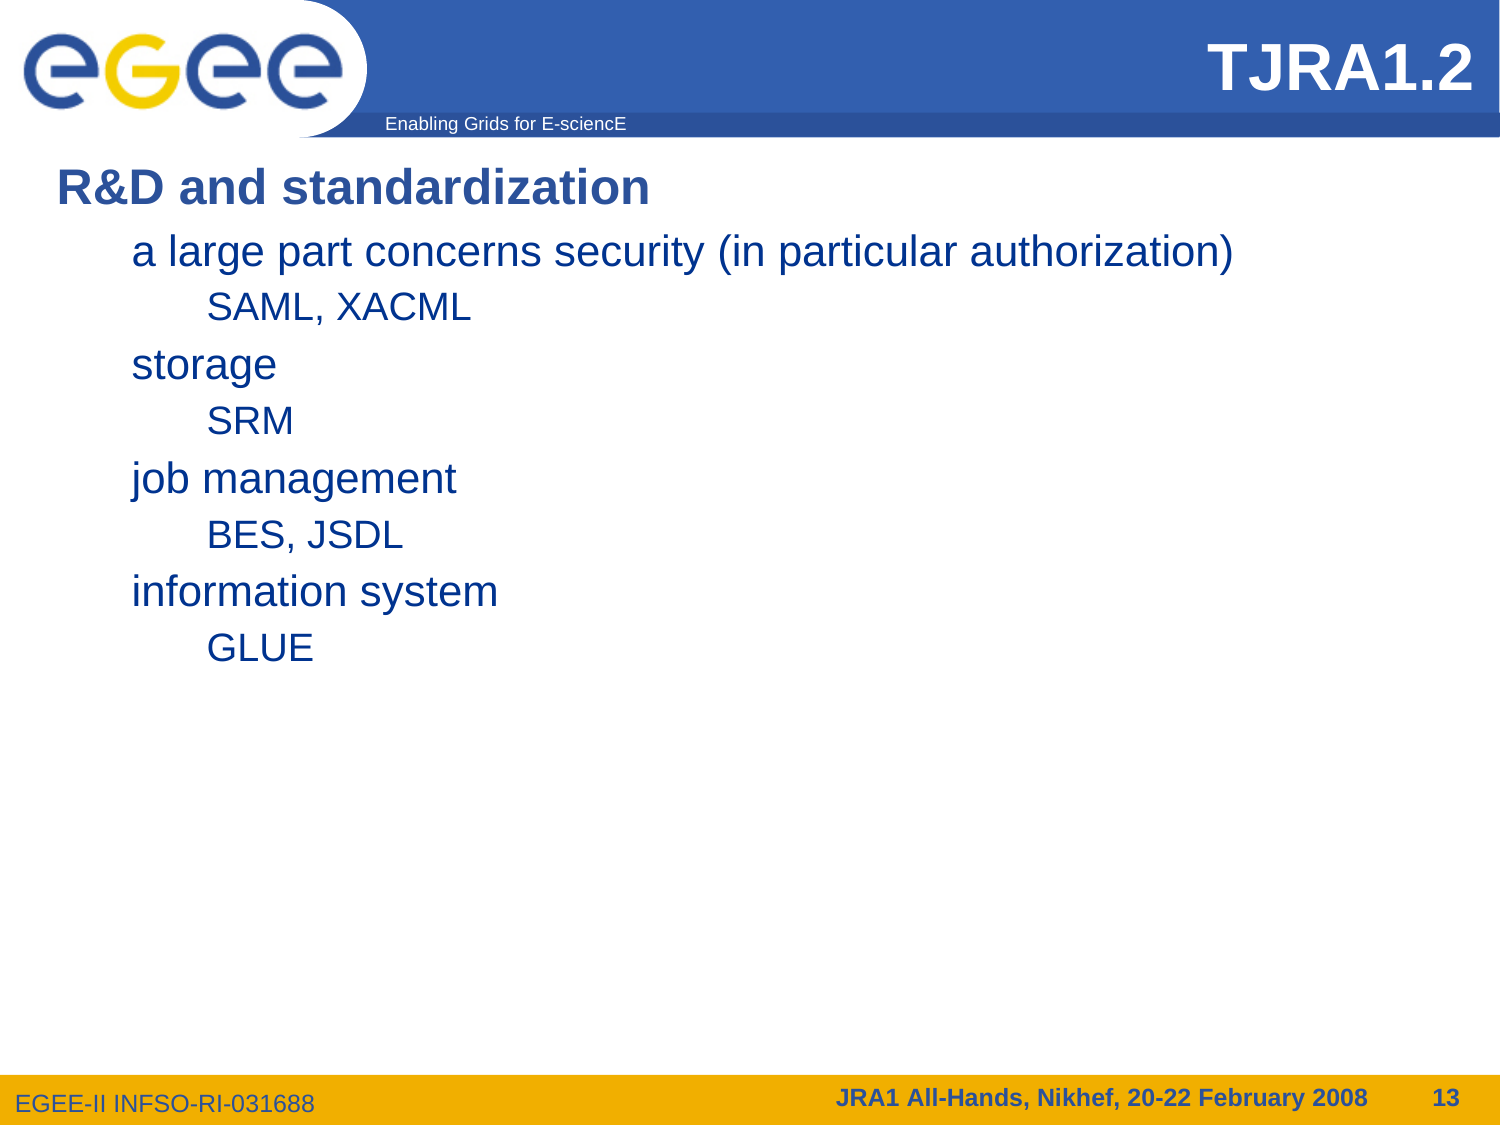

# TJRA1.2
R&D and standardization
a large part concerns security (in particular authorization)
SAML, XACML
storage
SRM
job management
BES, JSDL
information system
GLUE
JRA1 All-Hands, Nikhef, 20-22 February 2008
13